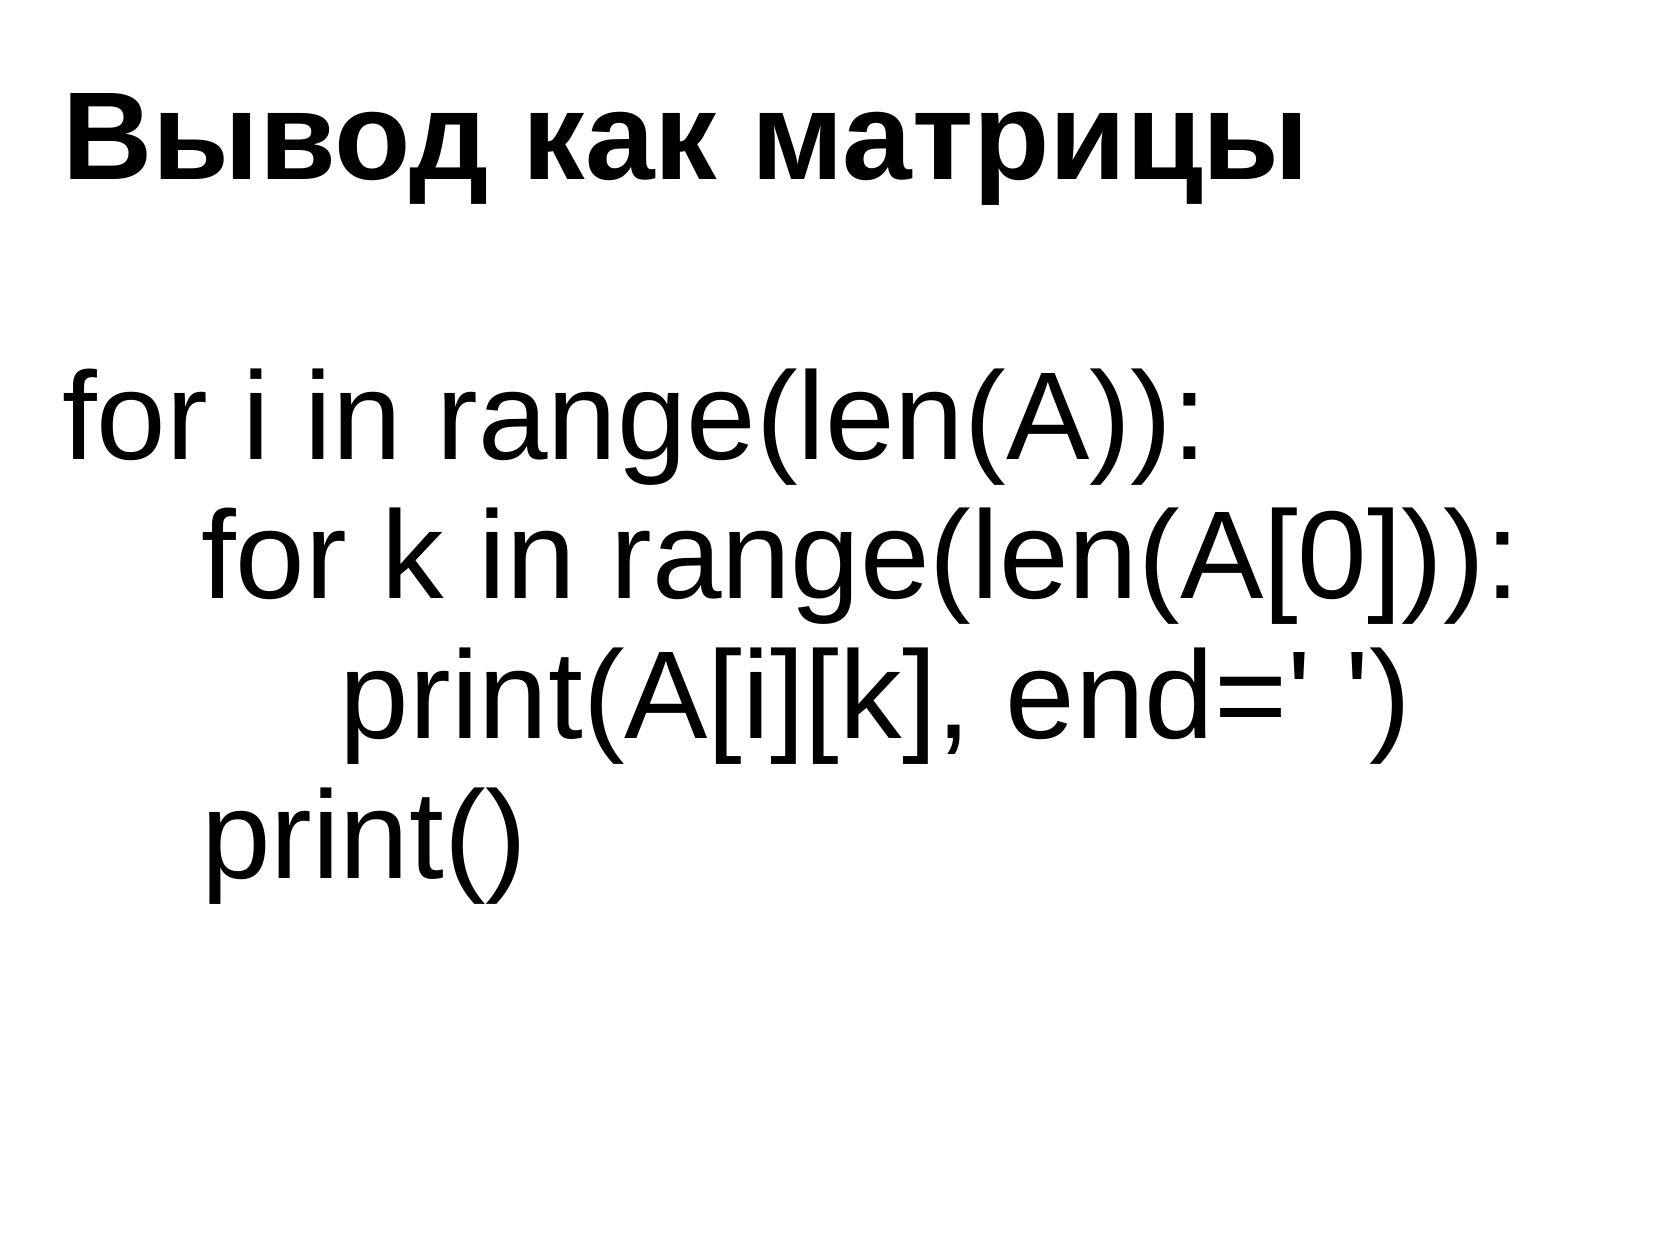

Вывод как матрицы
for i in range(len(A)):
 for k in range(len(A[0])):
 print(A[i][k], end=' ')
 print()